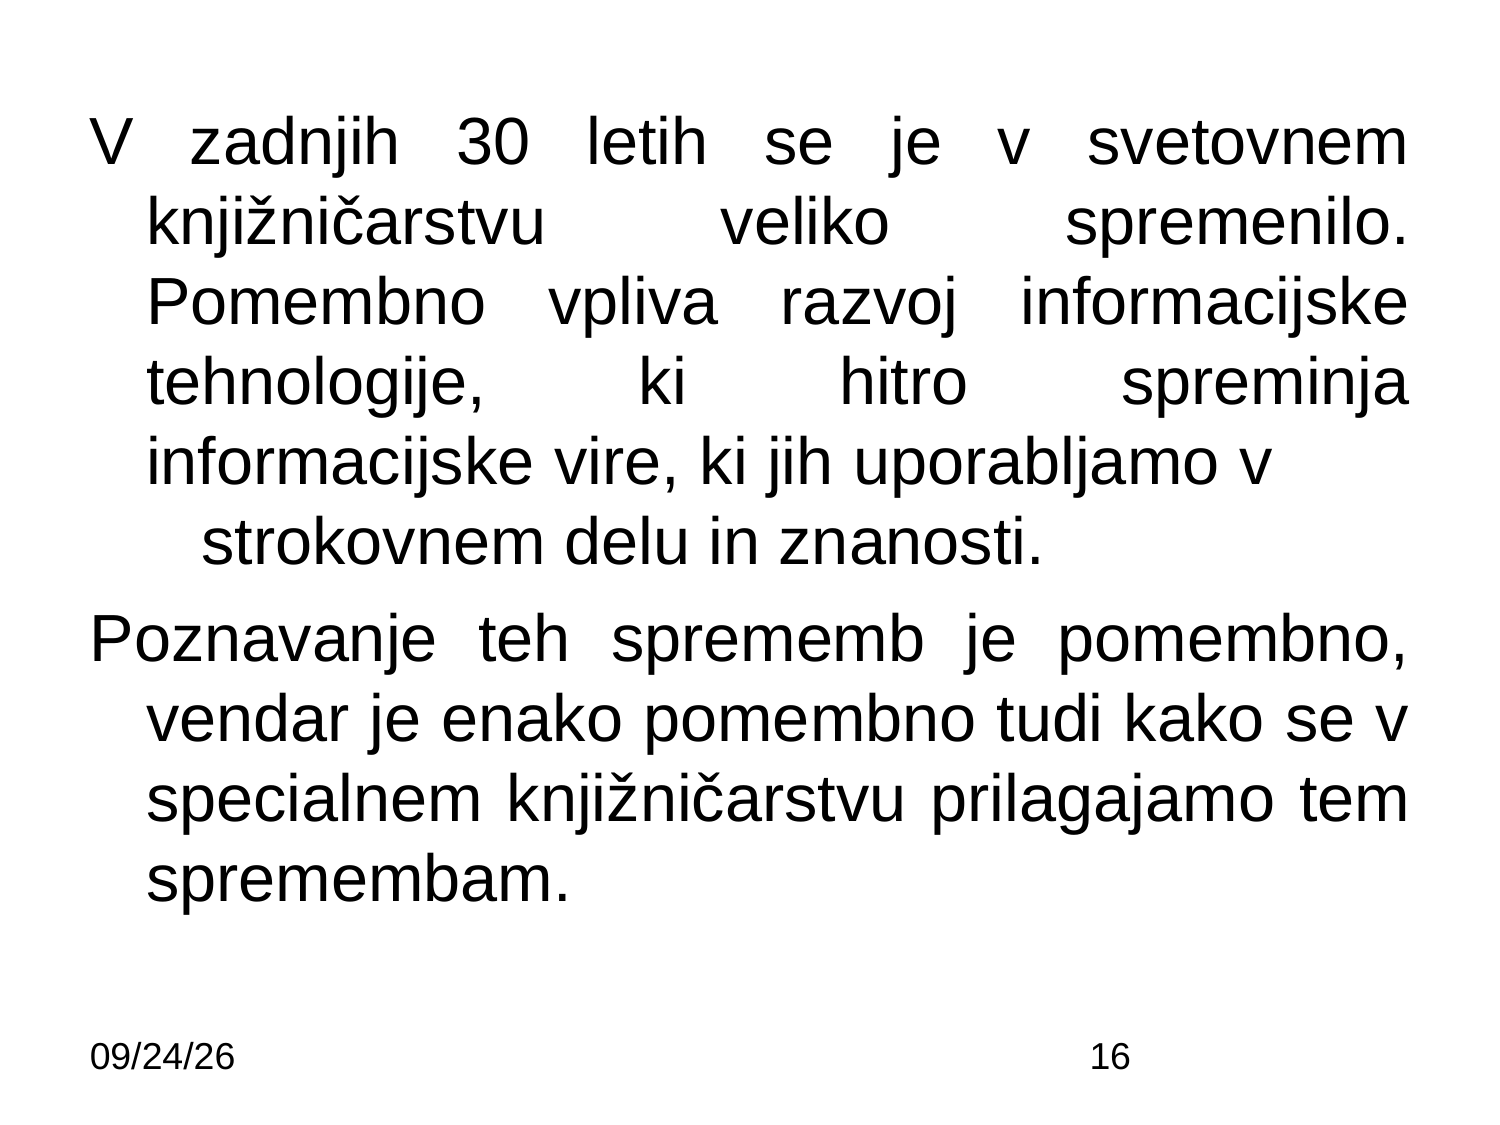

# V zadnjih 30 letih se je v svetovnem knjižničarstvu veliko spremenilo. Pomembno vpliva razvoj informacijske tehnologije, ki hitro spreminja informacijske vire, ki jih uporabljamo v strokovnem delu in znanosti.
Poznavanje teh sprememb je pomembno, vendar je enako pomembno tudi kako se v specialnem knjižničarstvu prilagajamo tem spremembam.
16